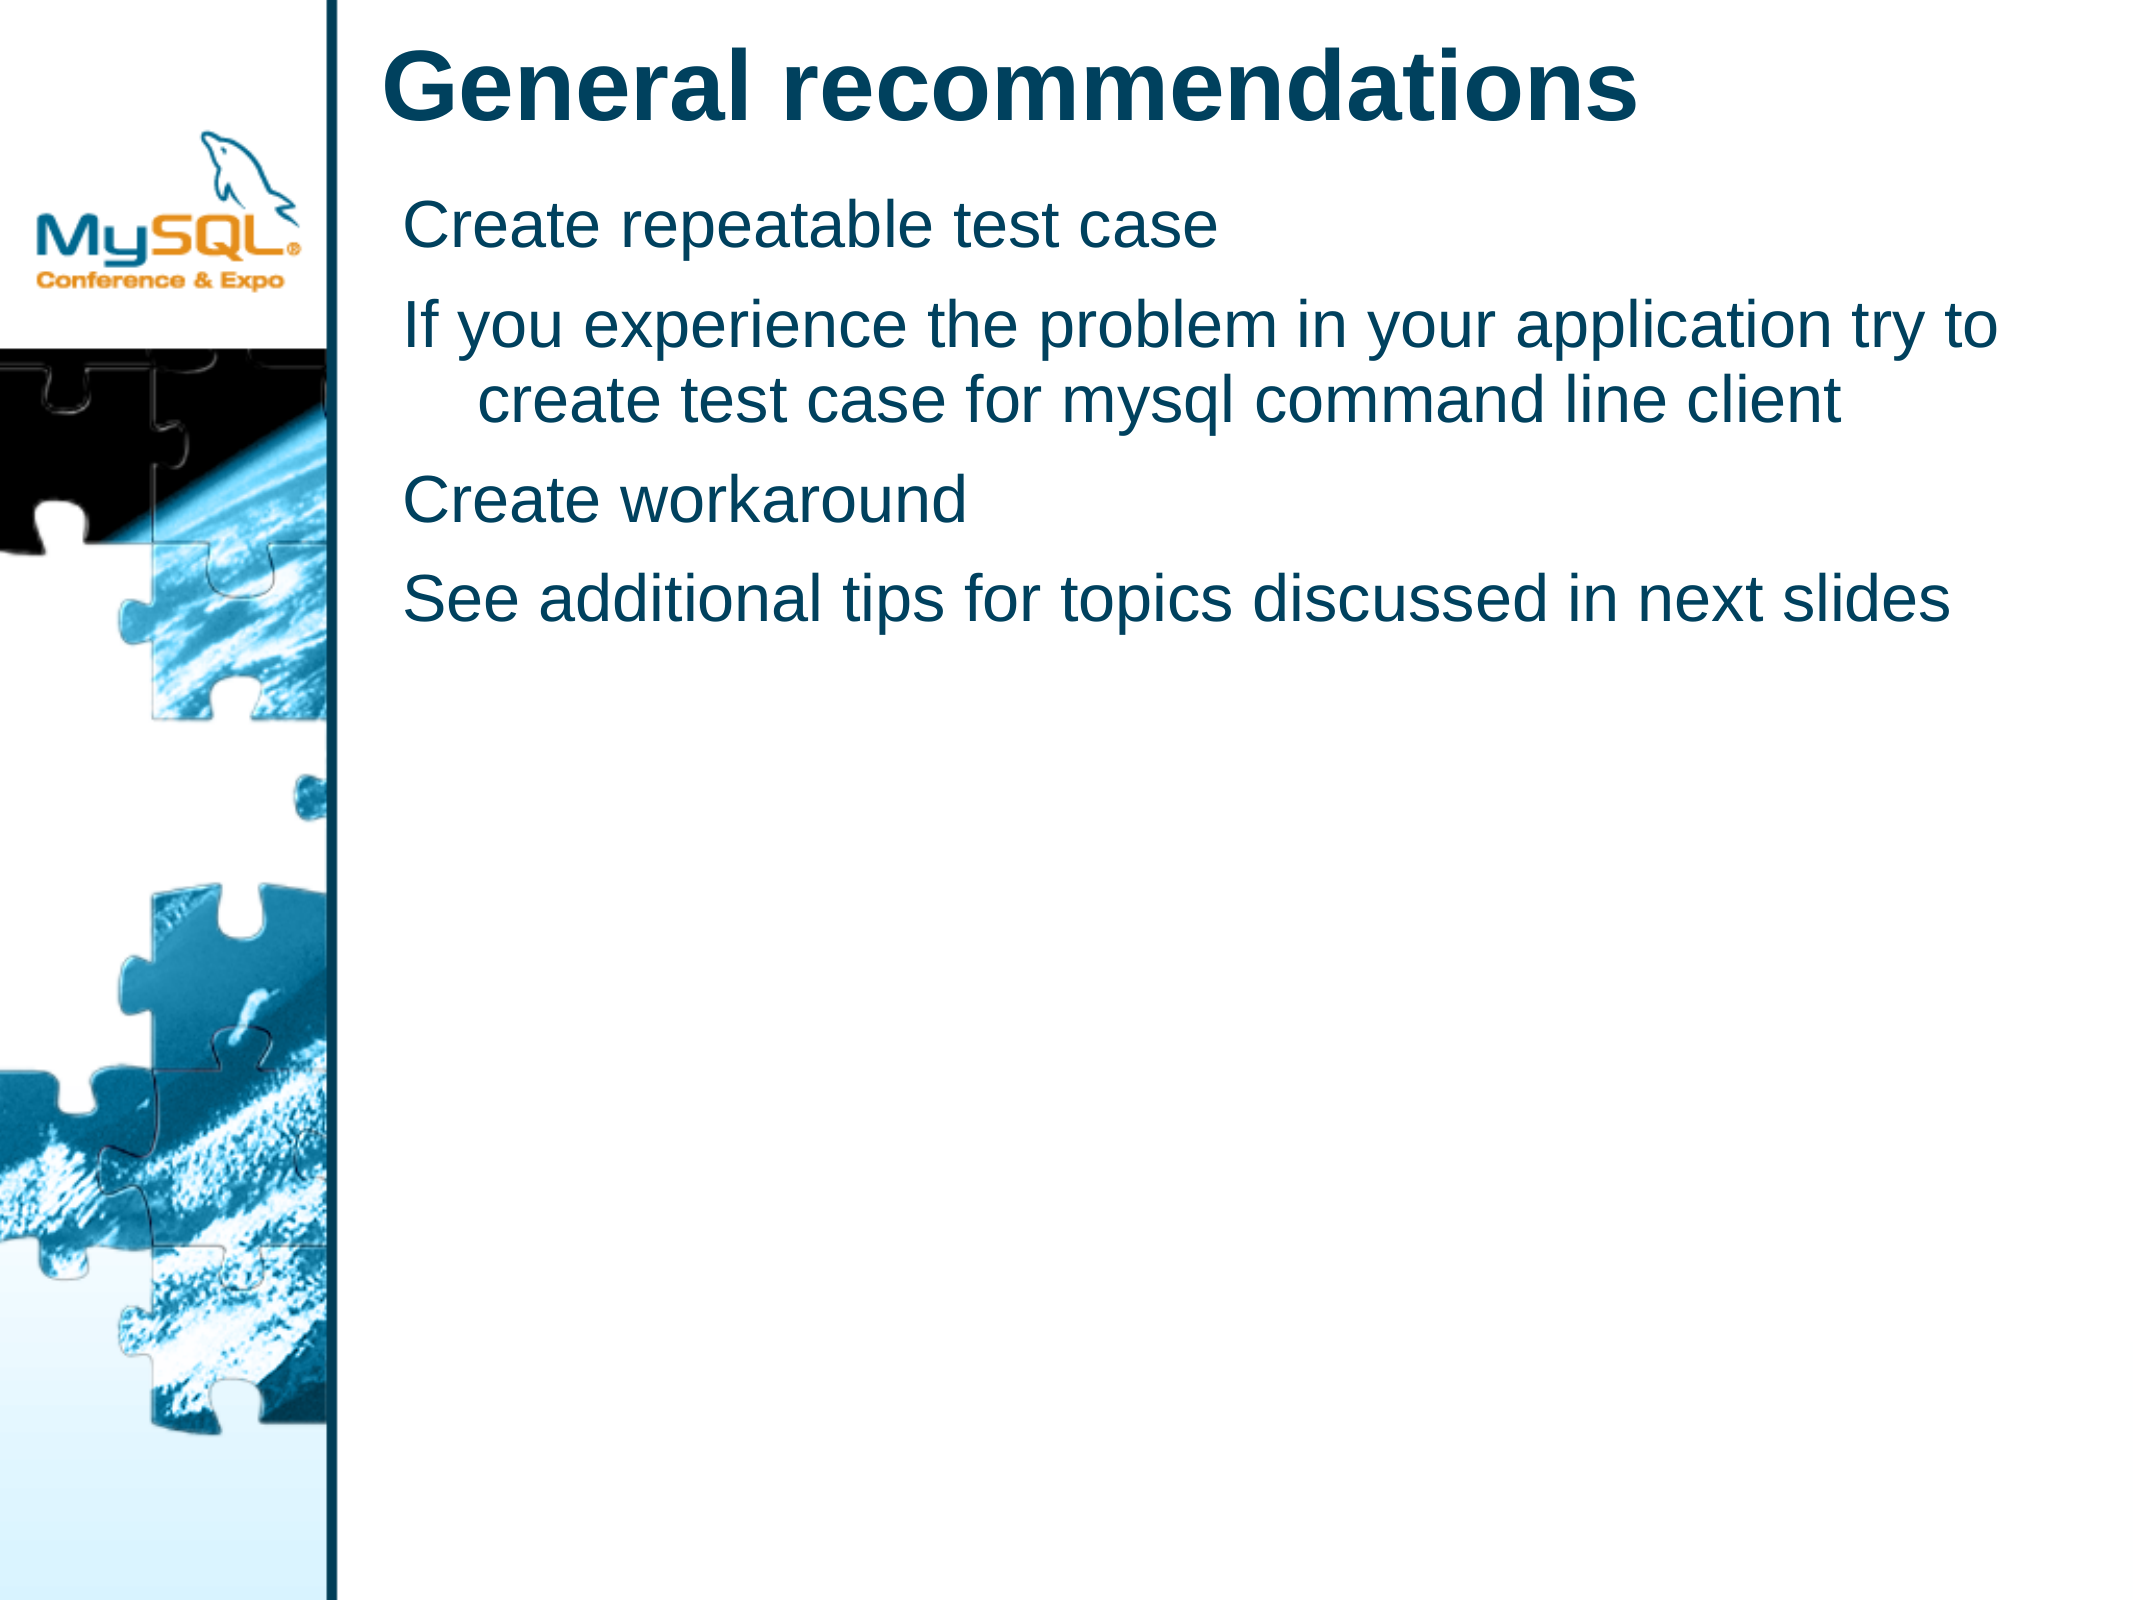

# General recommendations
Create repeatable test case
If you experience the problem in your application try to create test case for mysql command line client
Create workaround
See additional tips for topics discussed in next slides